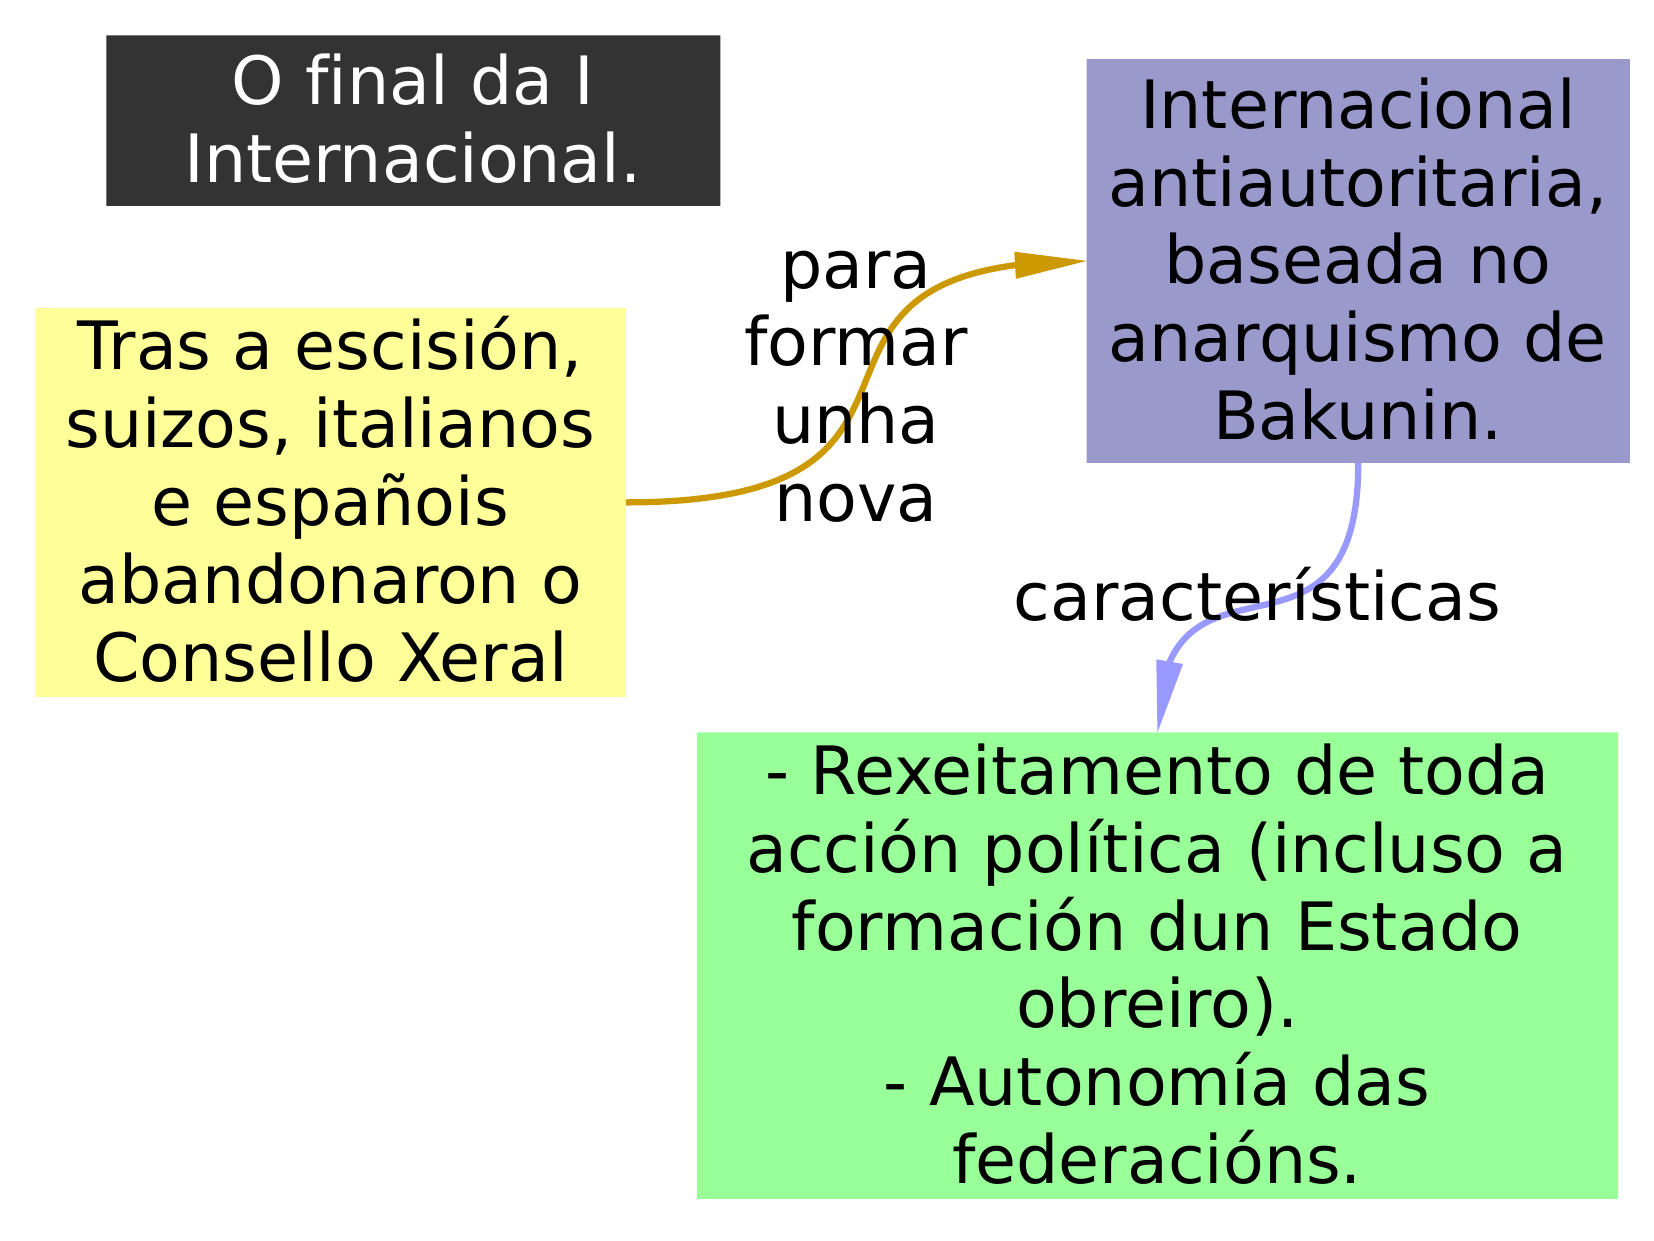

O final da I Internacional.
Internacional antiautoritaria,
baseada no anarquismo de Bakunin.
Tras a escisión, suizos, italianos e españois abandonaron o Consello Xeral
- Rexeitamento de toda acción política (incluso a formación dun Estado obreiro).
- Autonomía das federacións.